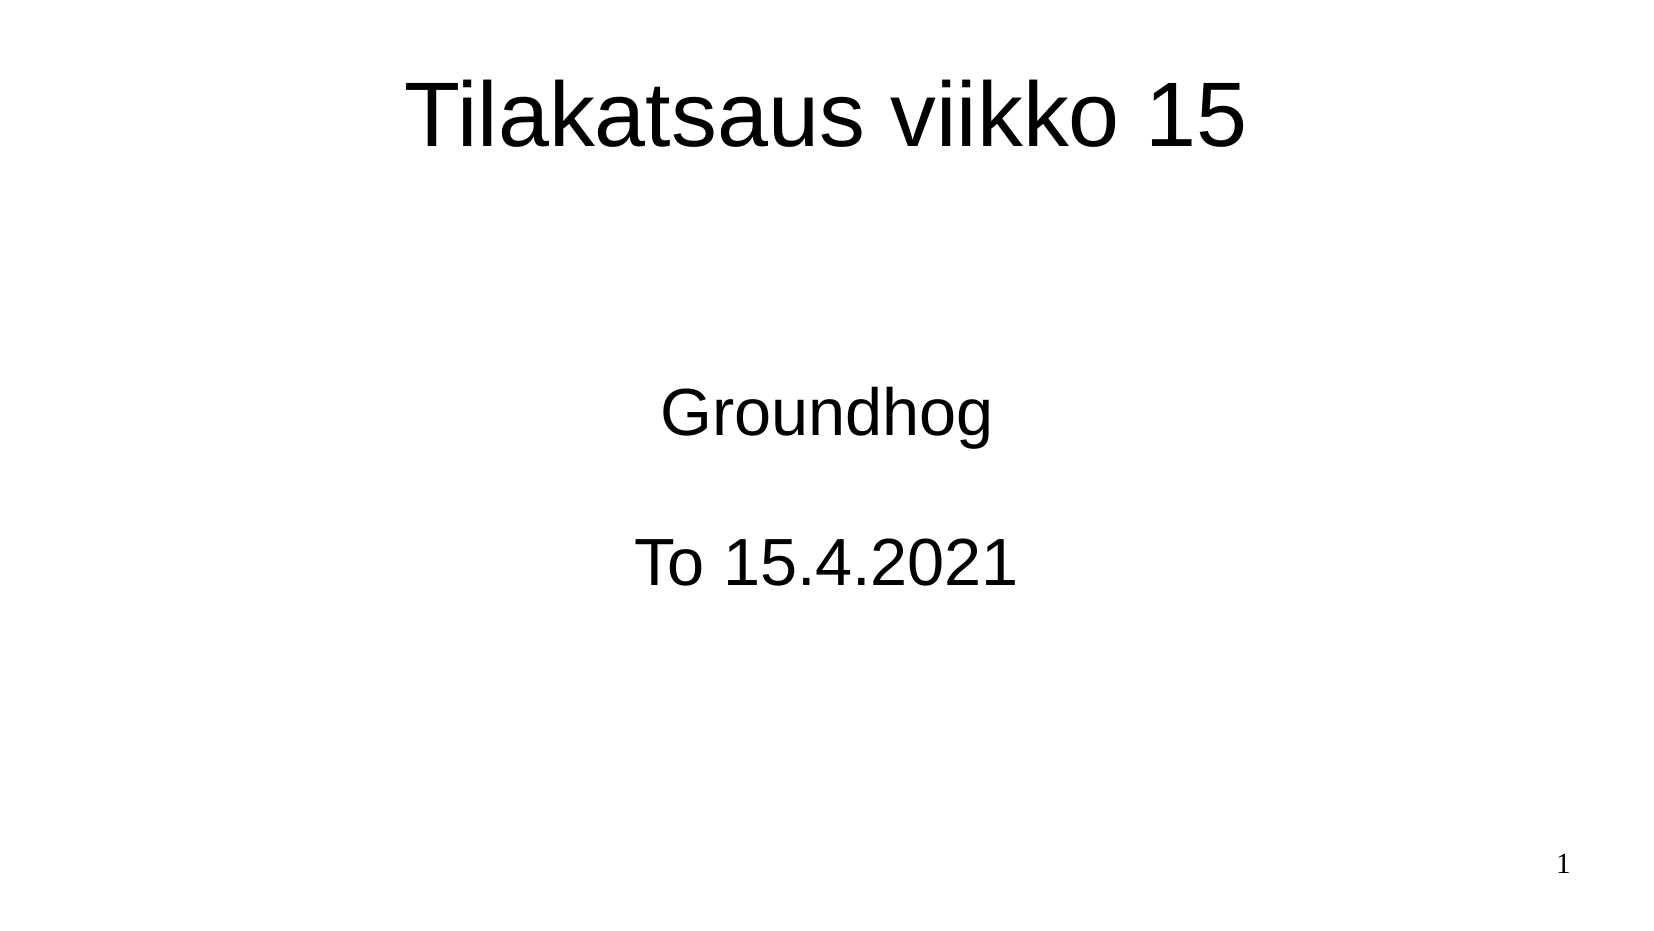

# Tilakatsaus viikko 15
Groundhog
To 15.4.2021
1